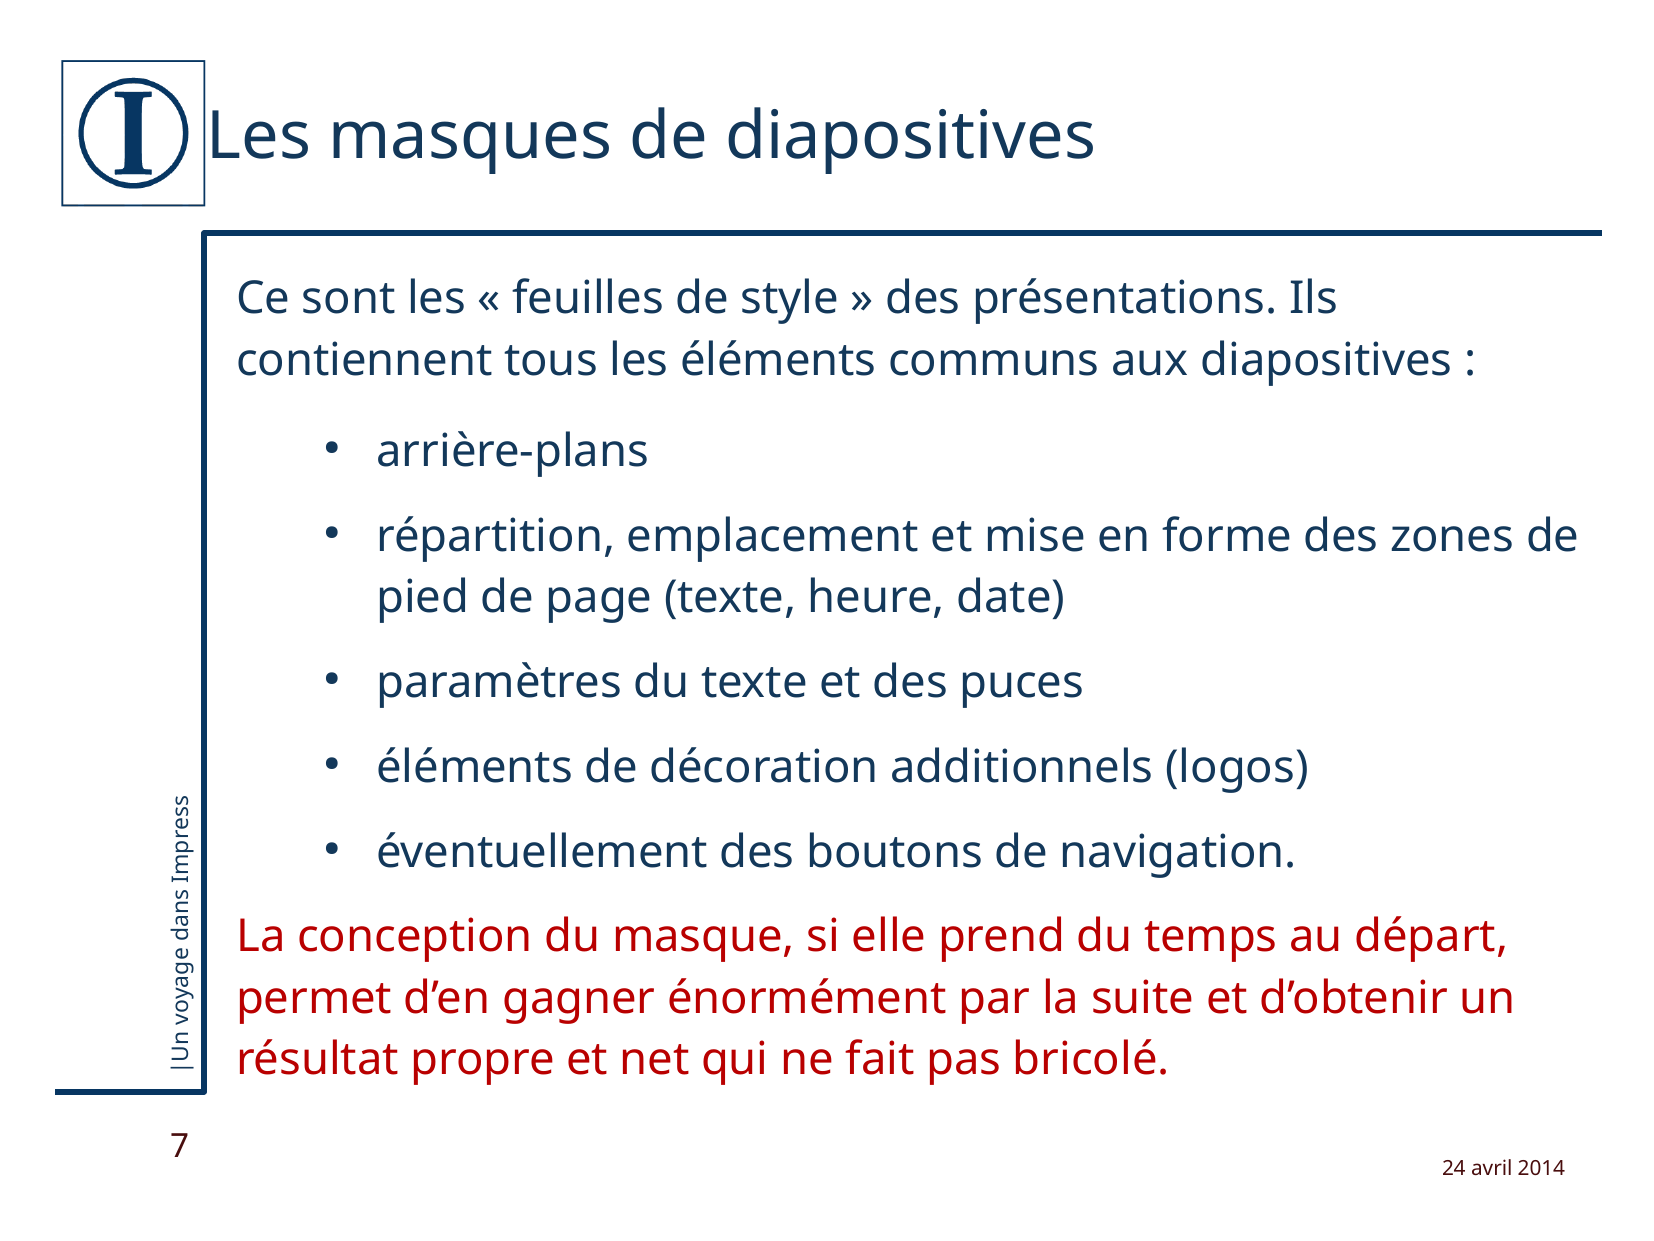

# Les masques de diapositives
Ce sont les « feuilles de style » des présentations. Ils contiennent tous les éléments communs aux diapositives :
arrière-plans
répartition, emplacement et mise en forme des zones de pied de page (texte, heure, date)
paramètres du texte et des puces
éléments de décoration additionnels (logos)
éventuellement des boutons de navigation.
La conception du masque, si elle prend du temps au départ, permet d’en gagner énormément par la suite et d’obtenir un résultat propre et net qui ne fait pas bricolé.
Un voyage dans Impress
24 avril 2014